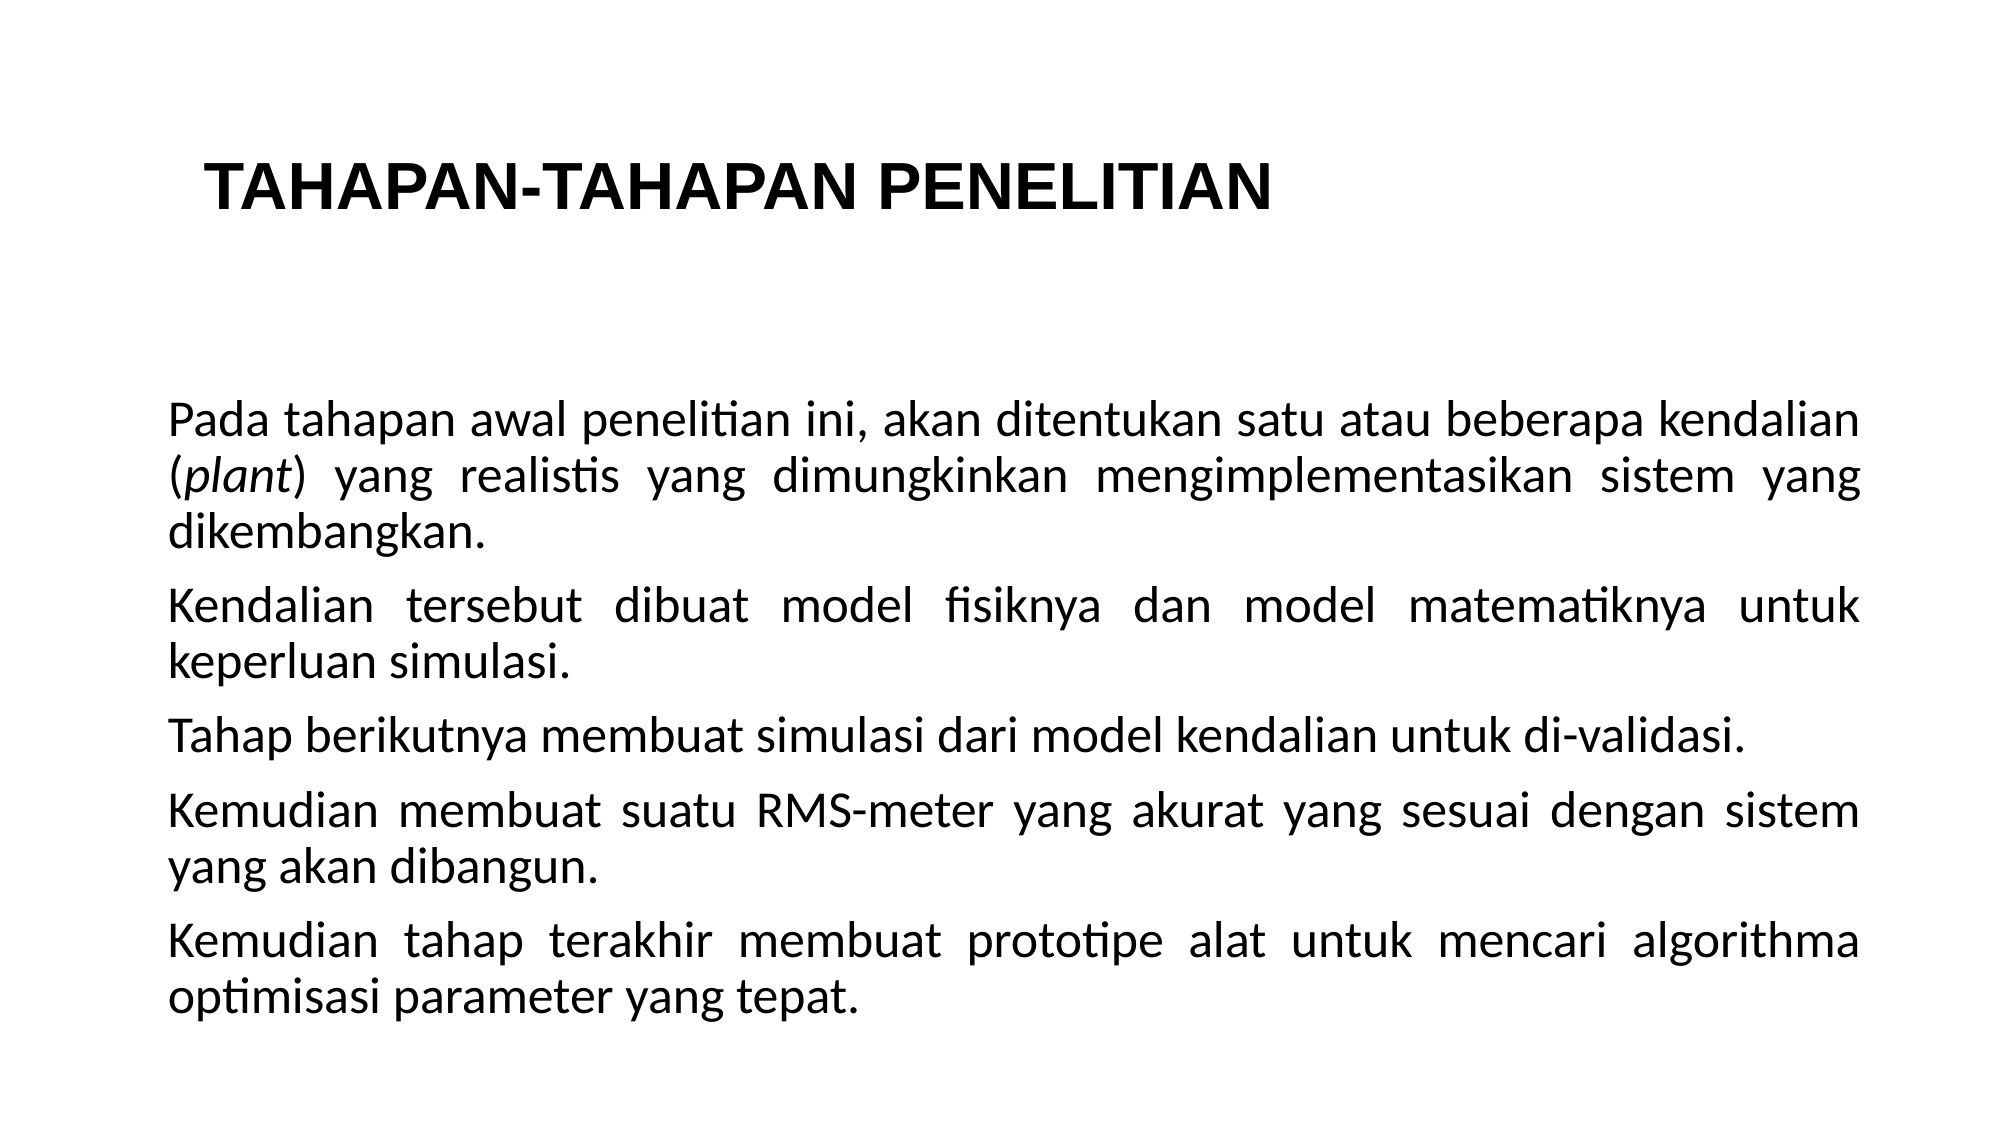

TAHAPAN-TAHAPAN PENELITIAN
# Pada tahapan awal penelitian ini, akan ditentukan satu atau beberapa kendalian (plant) yang realistis yang dimungkinkan mengimplementasikan sistem yang dikembangkan.
Kendalian tersebut dibuat model fisiknya dan model matematiknya untuk keperluan simulasi.
Tahap berikutnya membuat simulasi dari model kendalian untuk di-validasi.
Kemudian membuat suatu RMS-meter yang akurat yang sesuai dengan sistem yang akan dibangun.
Kemudian tahap terakhir membuat prototipe alat untuk mencari algorithma optimisasi parameter yang tepat.